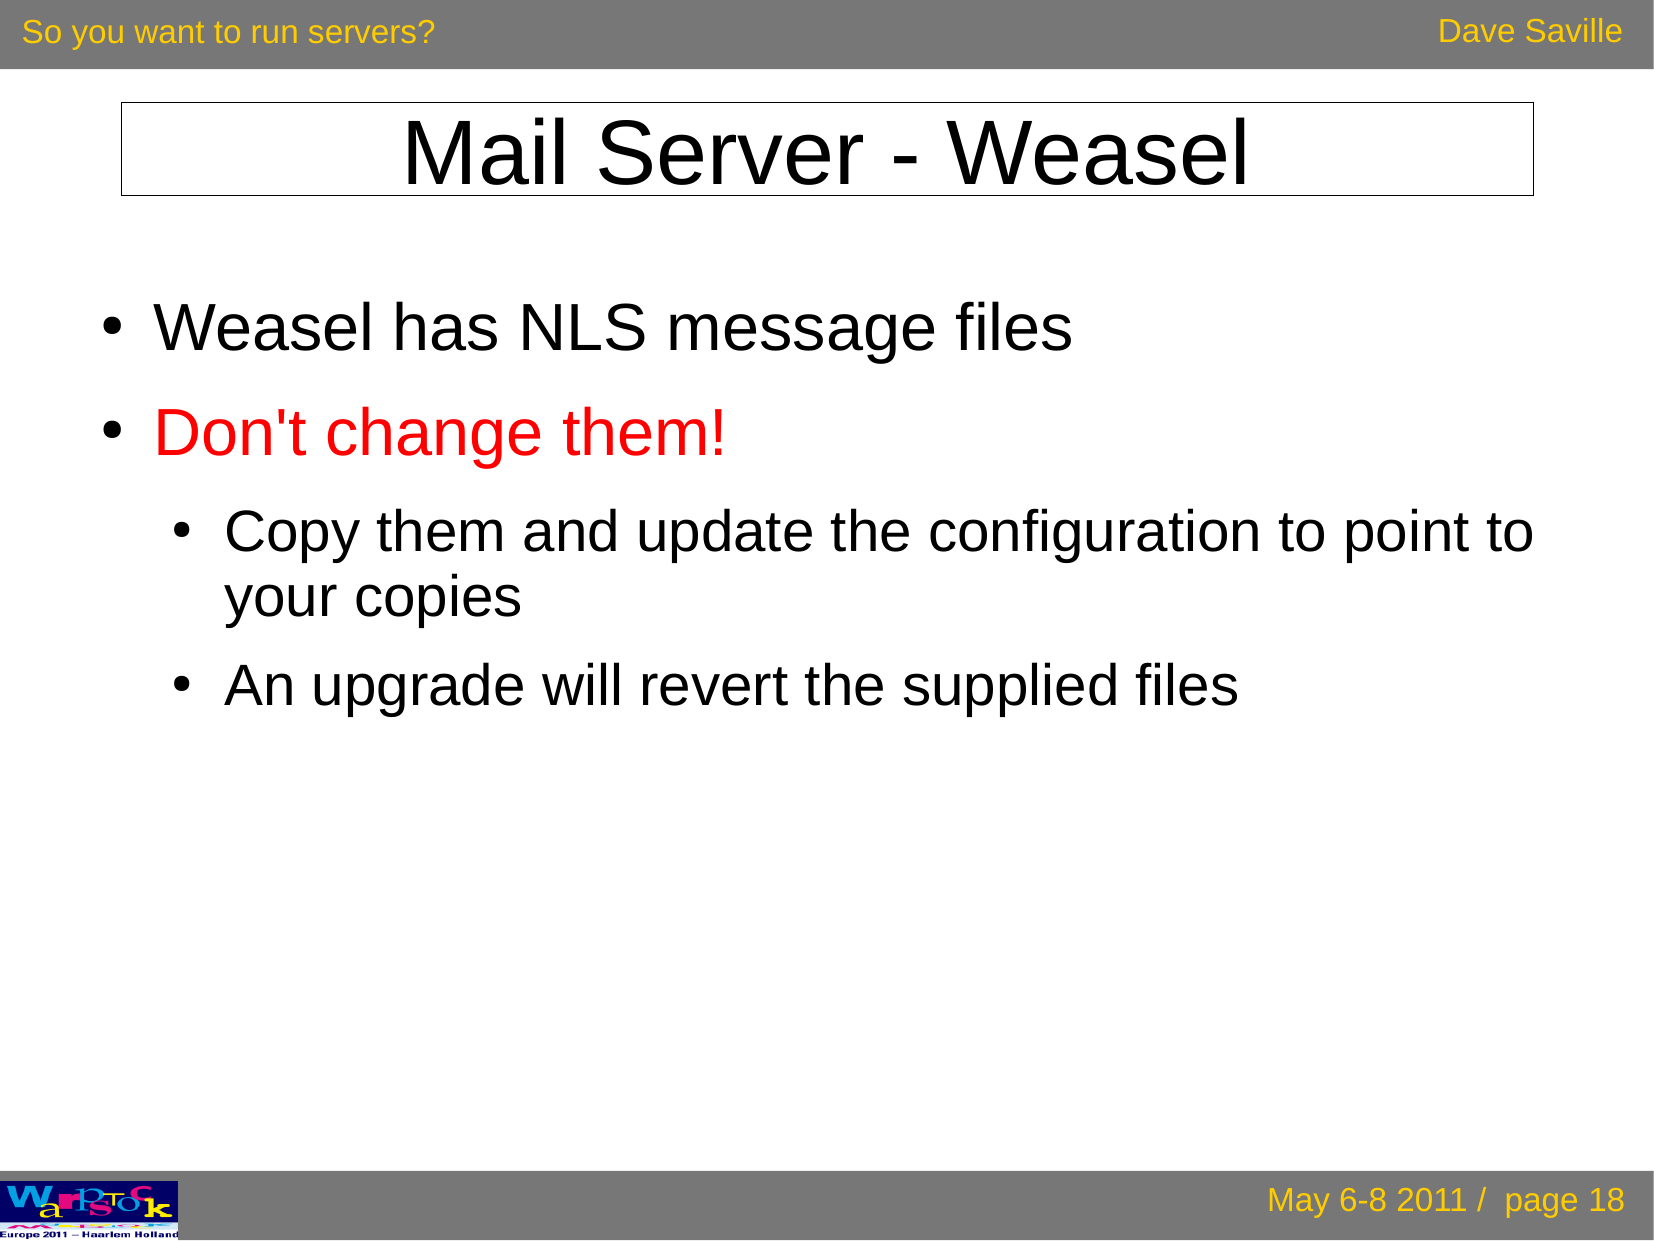

# Mail Server - Weasel
Weasel has NLS message files
Don't change them!
Copy them and update the configuration to point to your copies
An upgrade will revert the supplied files